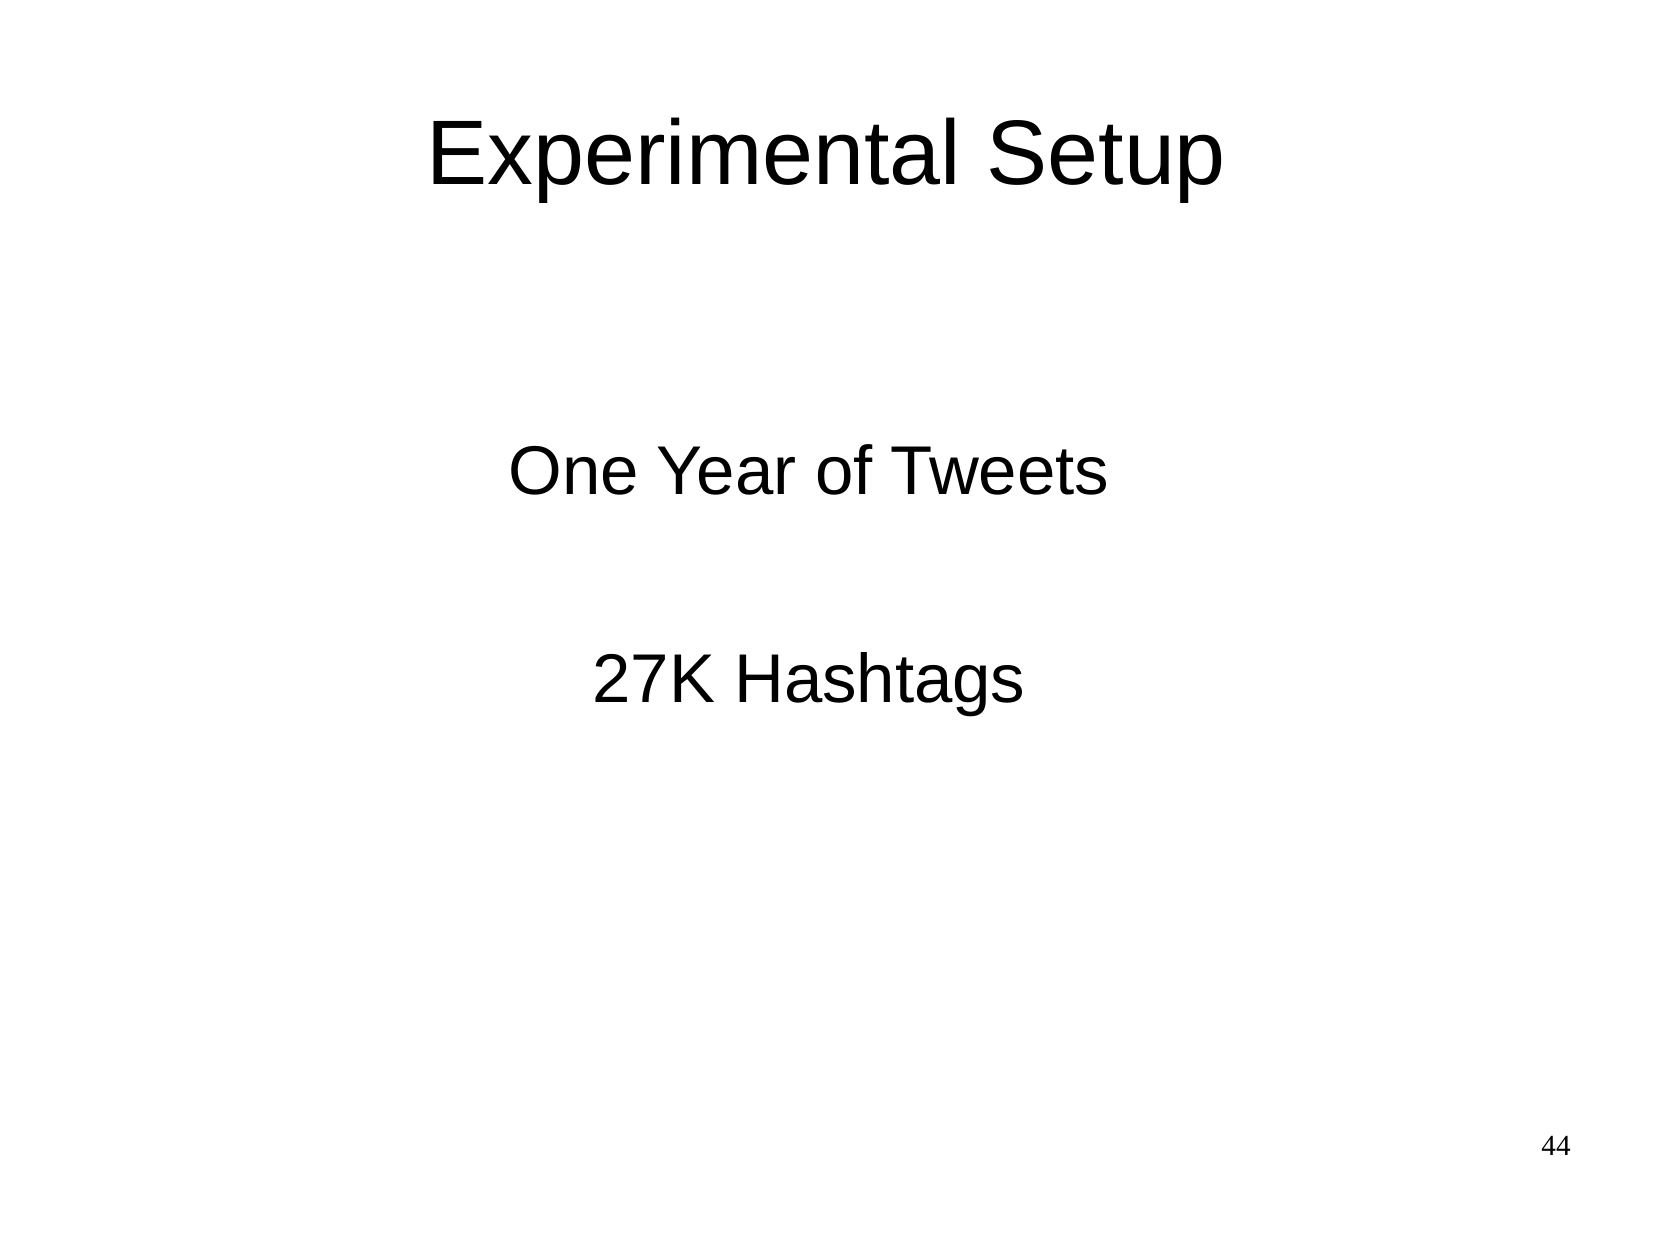

# Experimental Setup
One Year of Tweets
27K Hashtags
44